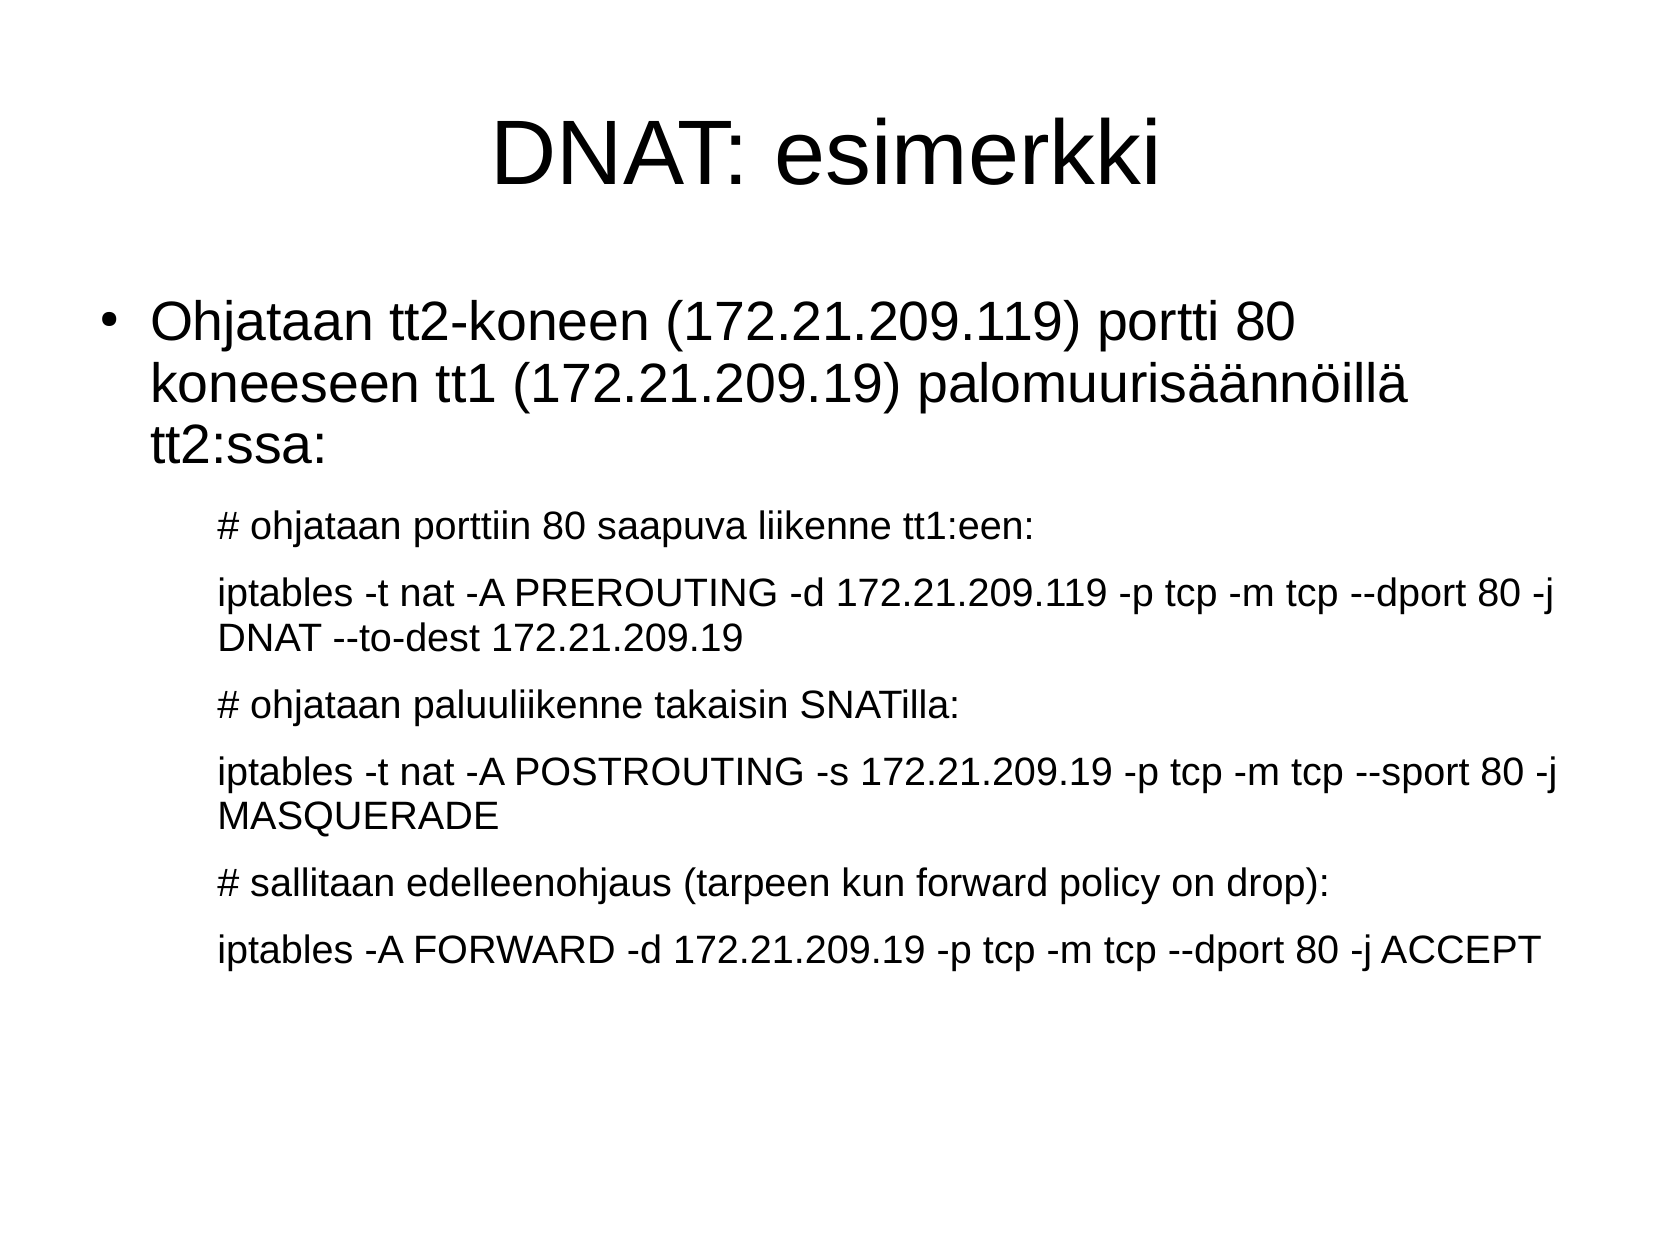

# DNAT: esimerkki
Ohjataan tt2-koneen (172.21.209.119) portti 80 koneeseen tt1 (172.21.209.19) palomuurisäännöillä tt2:ssa:
# ohjataan porttiin 80 saapuva liikenne tt1:een:
iptables -t nat -A PREROUTING -d 172.21.209.119 -p tcp -m tcp --dport 80 -j DNAT --to-dest 172.21.209.19
# ohjataan paluuliikenne takaisin SNATilla:
iptables -t nat -A POSTROUTING -s 172.21.209.19 -p tcp -m tcp --sport 80 -j MASQUERADE
# sallitaan edelleenohjaus (tarpeen kun forward policy on drop):
iptables -A FORWARD -d 172.21.209.19 -p tcp -m tcp --dport 80 -j ACCEPT